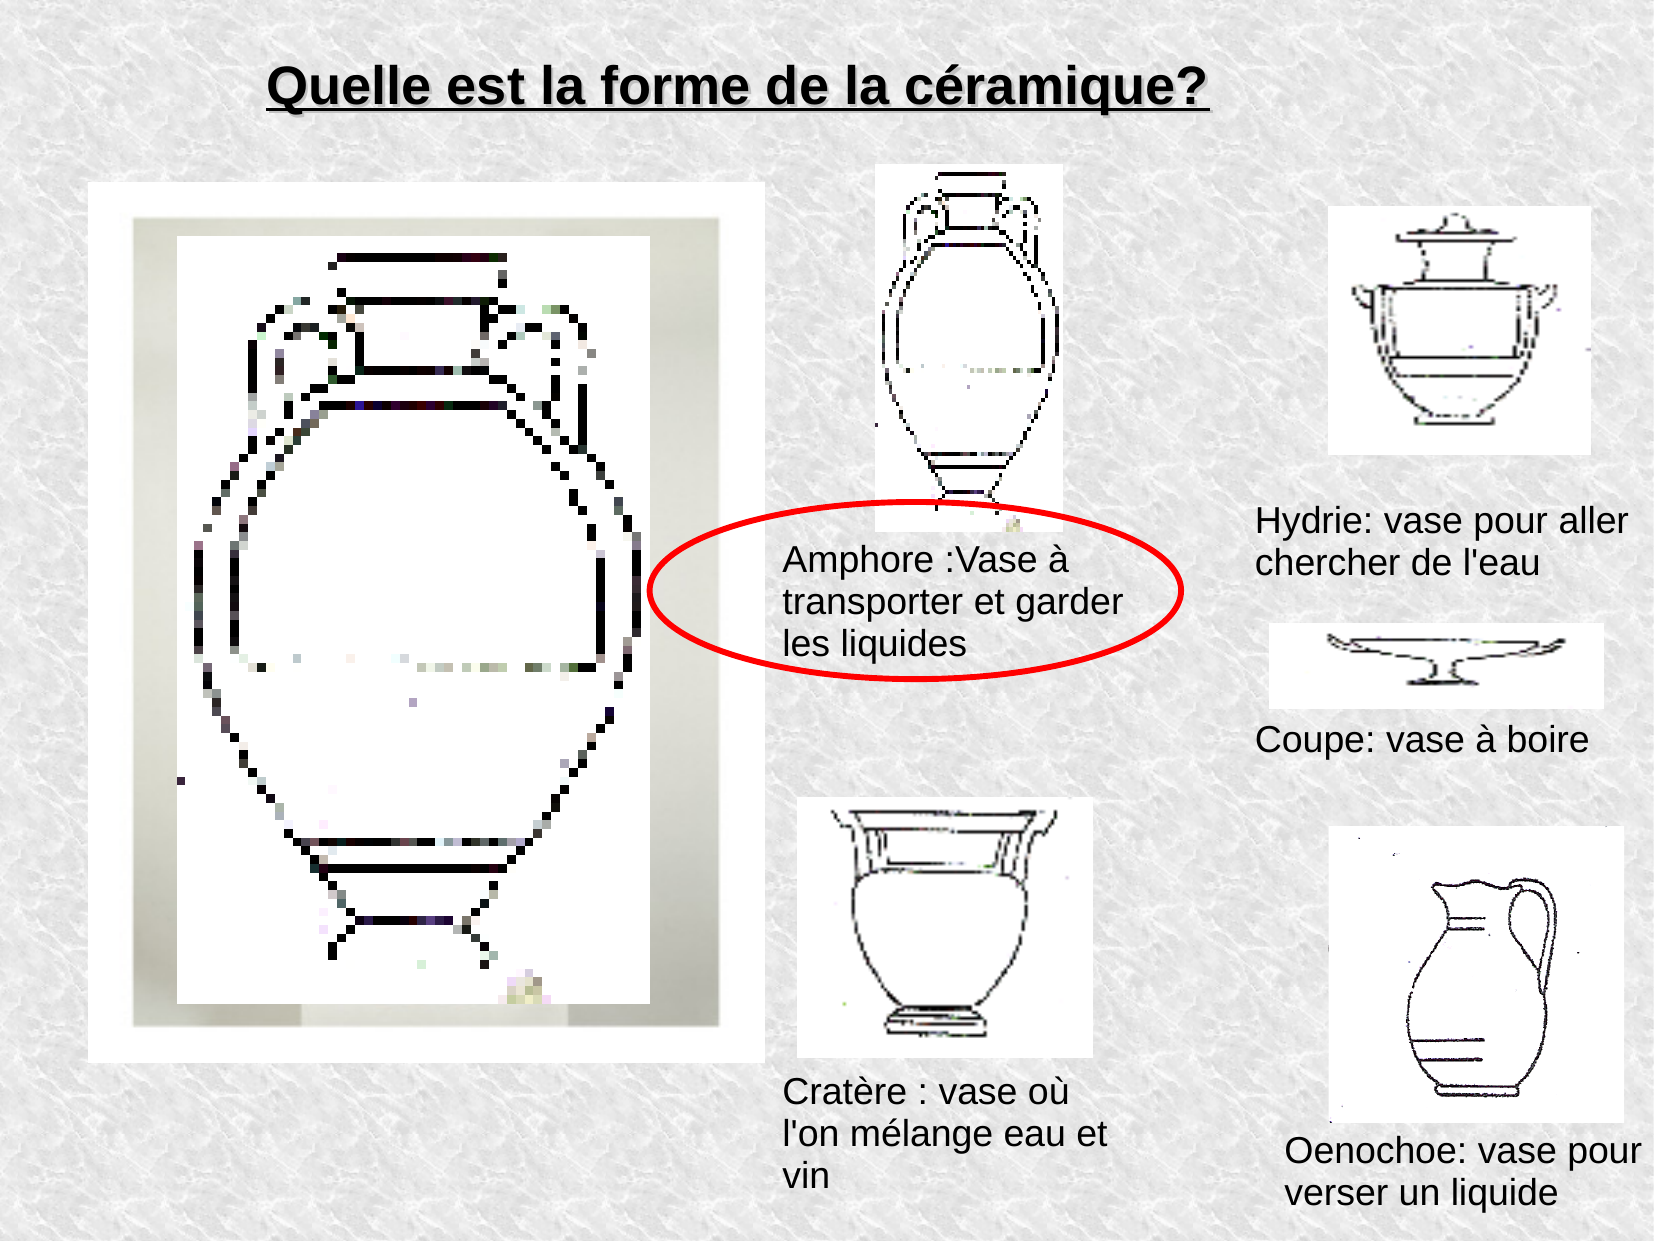

Quelle est la forme de la céramique?
Hydrie: vase pour aller chercher de l'eau
Amphore :Vase à transporter et garder les liquides
Coupe: vase à boire
Cratère : vase où l'on mélange eau et vin
Oenochoe: vase pour verser un liquide